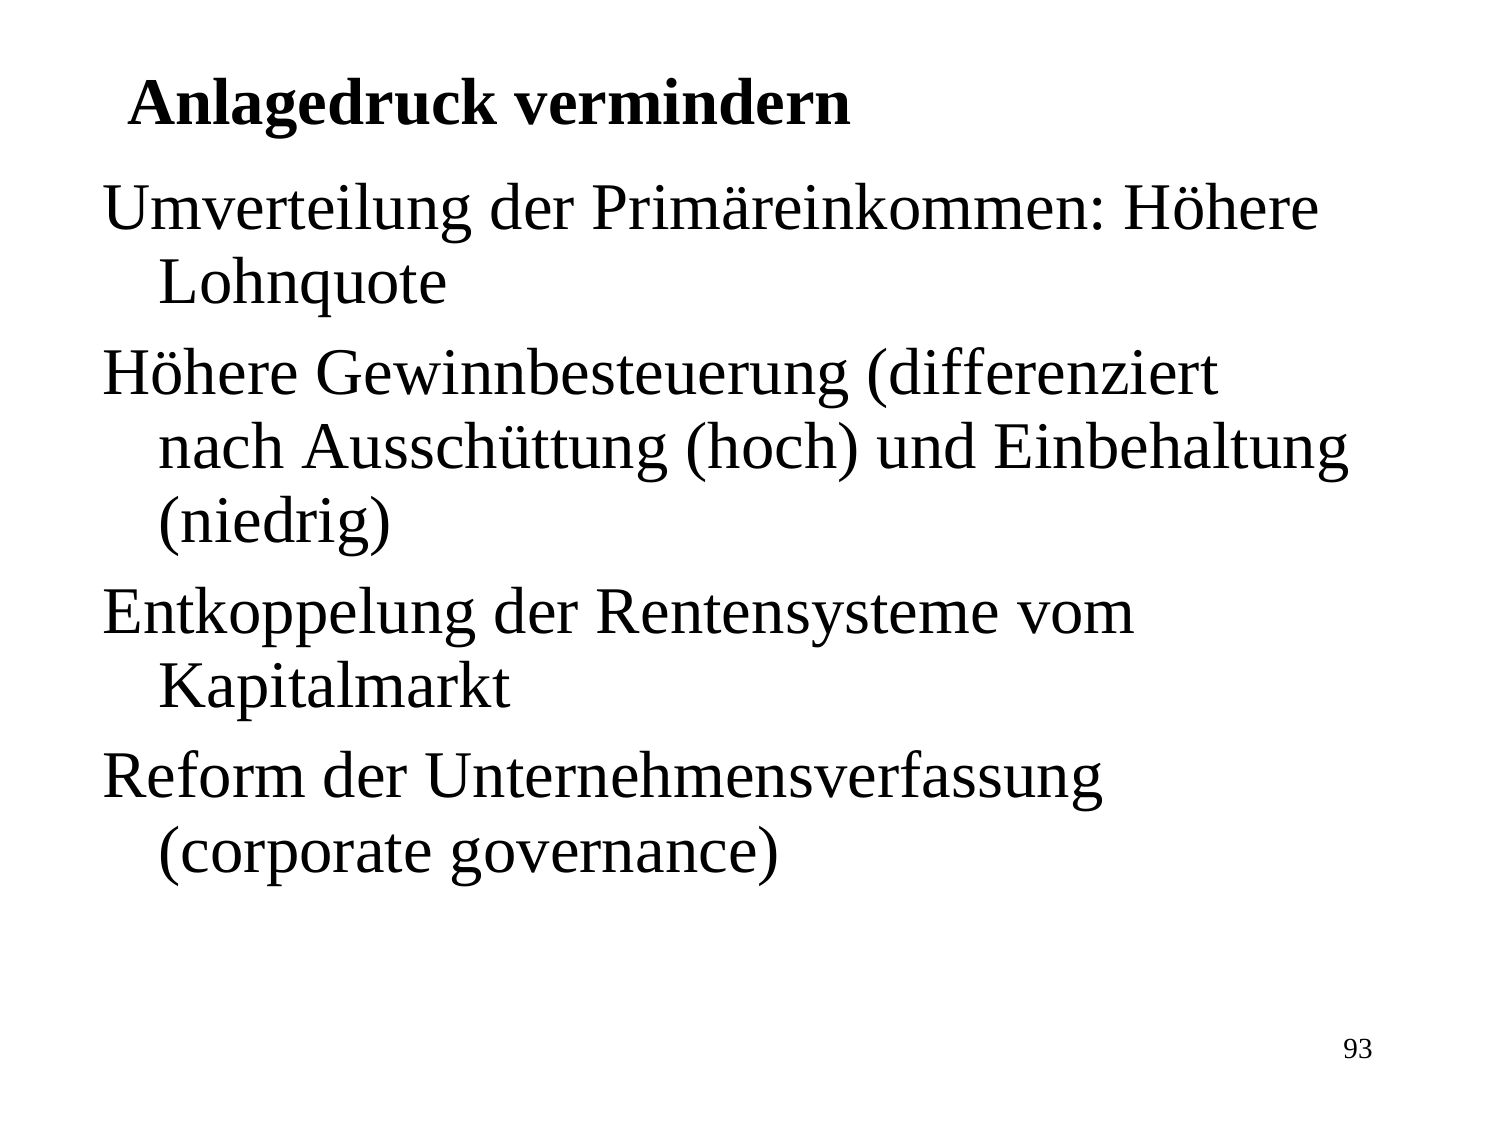

Anlagedruck vermindern
Umverteilung der Primäreinkommen: Höhere Lohnquote
Höhere Gewinnbesteuerung (differenziert nach Ausschüttung (hoch) und Einbehaltung (niedrig)
Entkoppelung der Rentensysteme vom Kapitalmarkt
Reform der Unternehmensverfassung (corporate governance)
93